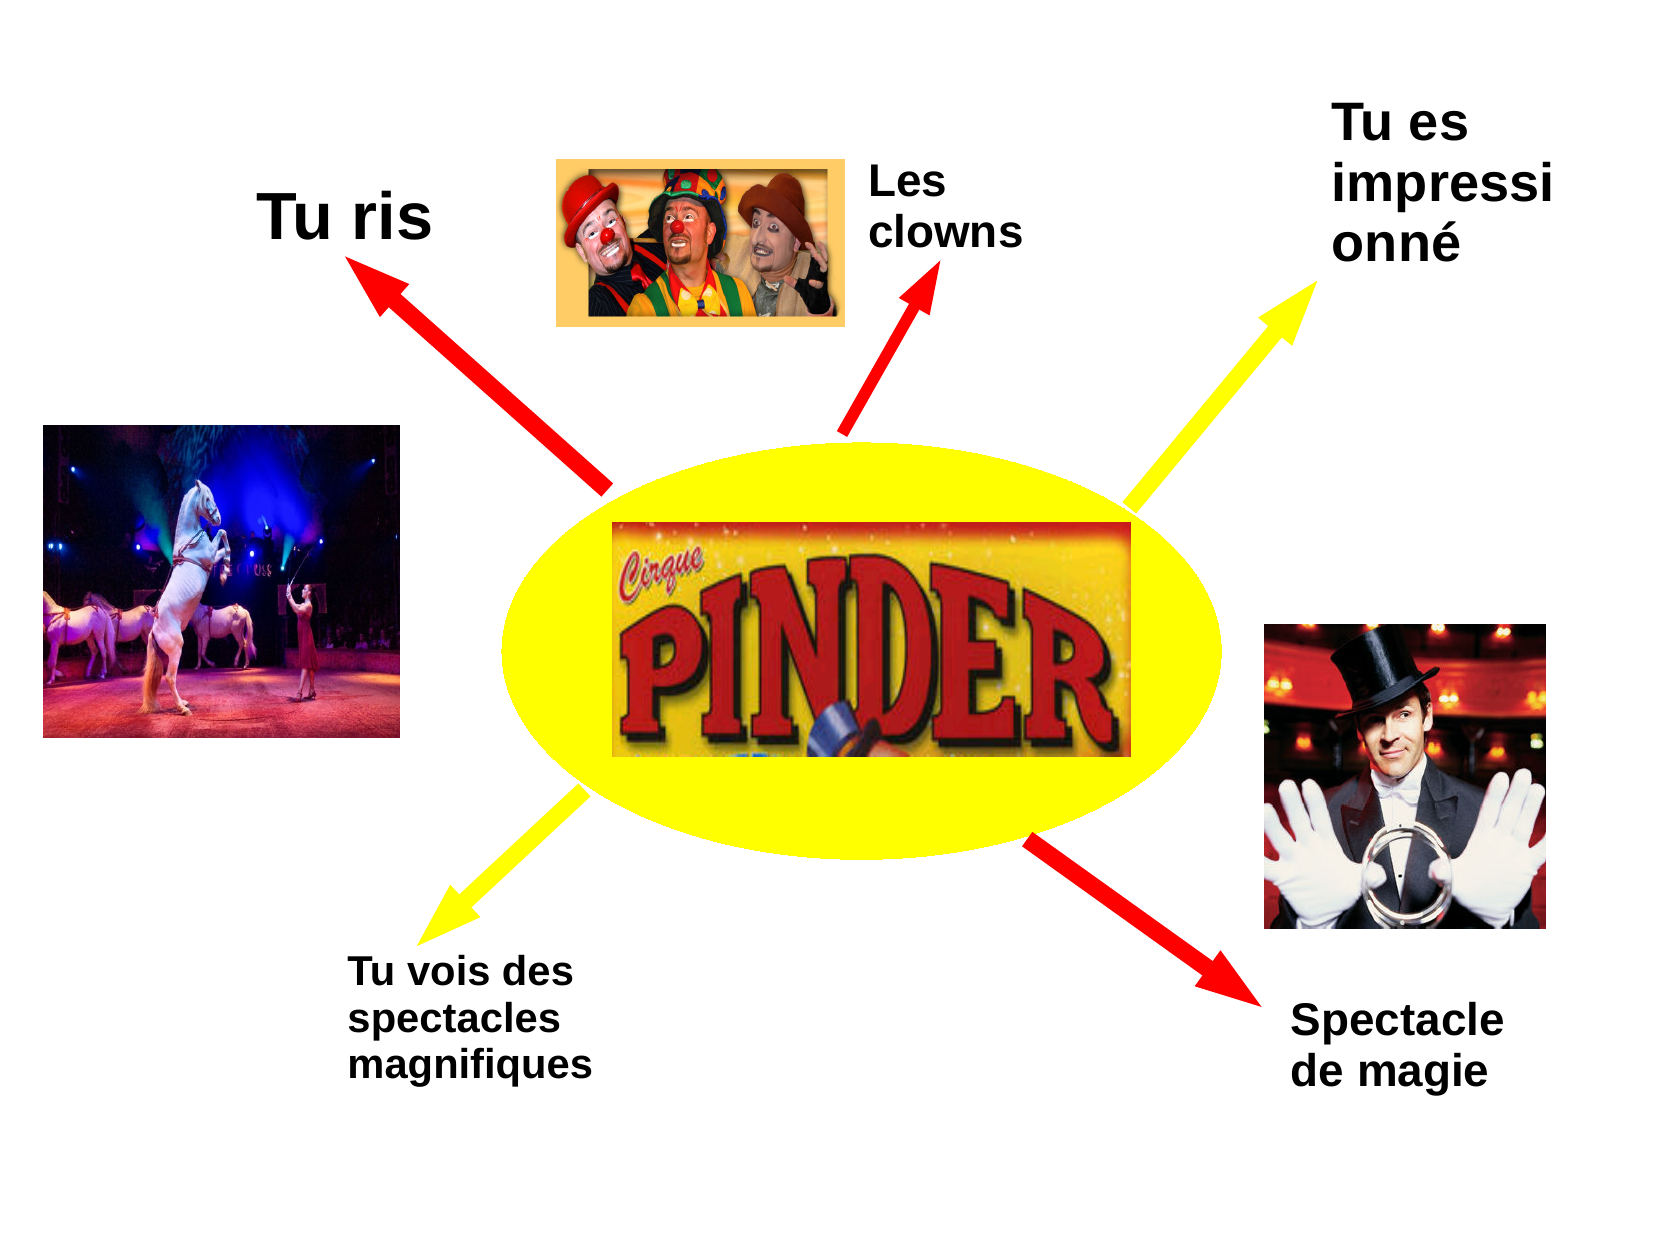

Tu es impressionné
Les clowns
Tu ris
Cirque
Tu vois des spectacles
magnifiques
Spectacle de magie